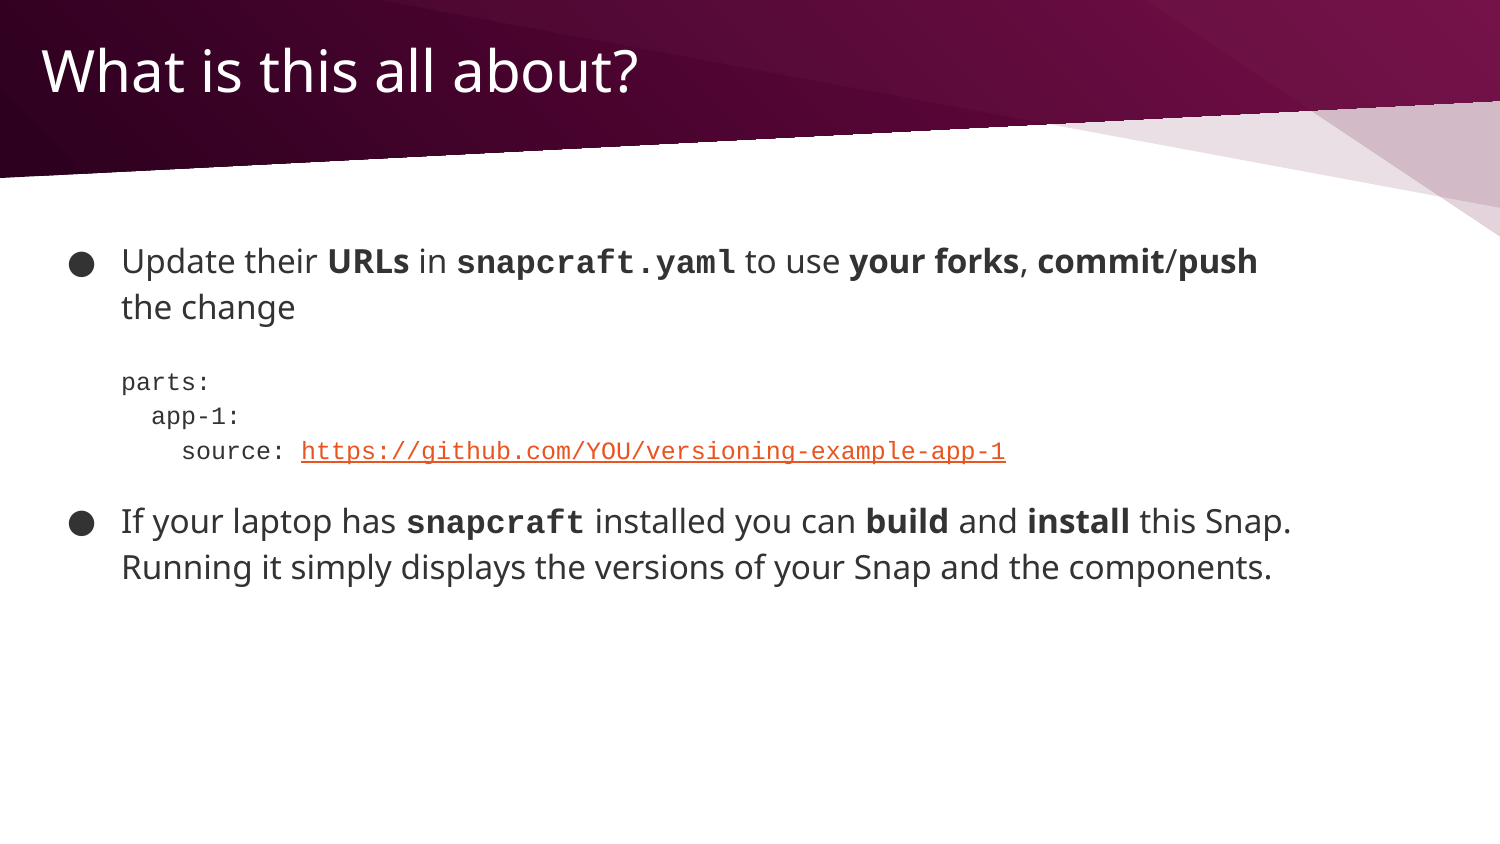

What is this all about?
# Update their URLs in snapcraft.yaml to use your forks, commit/push the change parts: app-1: source: https://github.com/YOU/versioning-example-app-1
If your laptop has snapcraft installed you can build and install this Snap. Running it simply displays the versions of your Snap and the components.